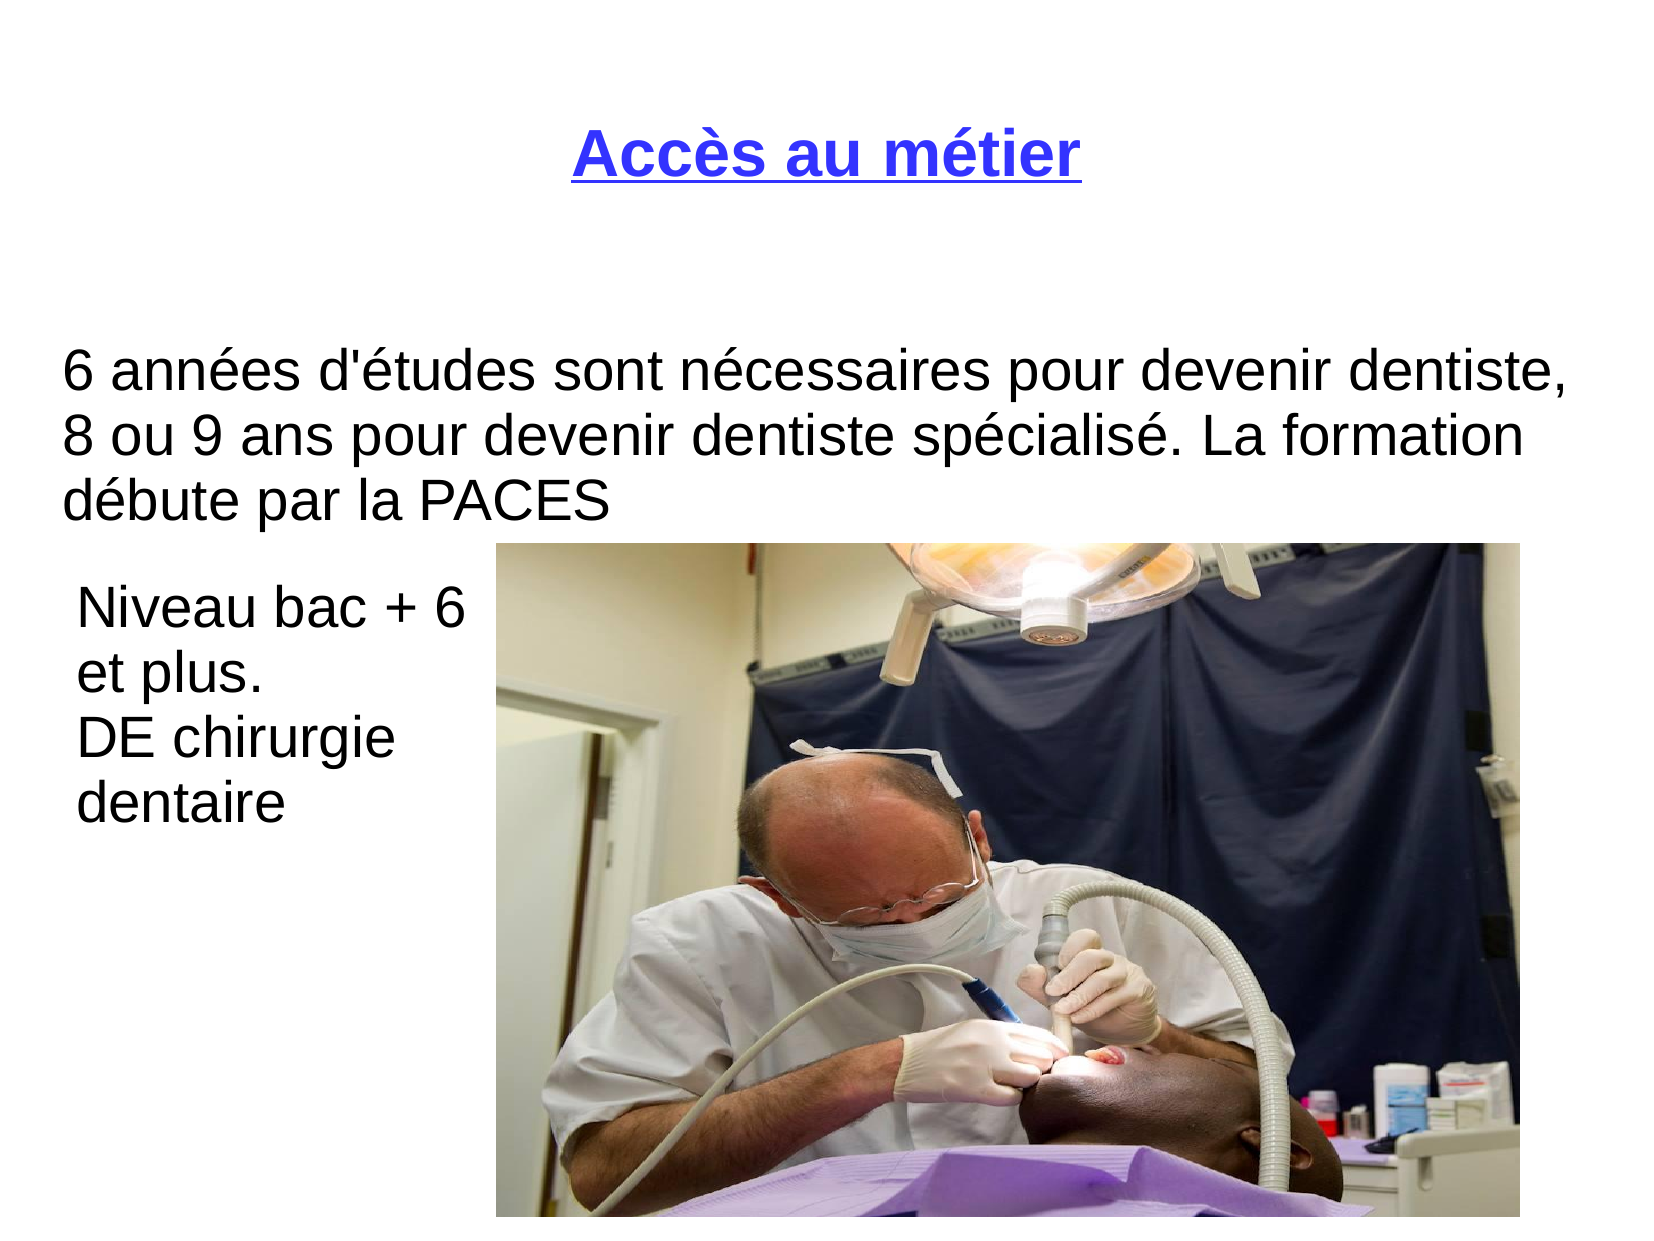

# Accès au métier
6 années d'études sont nécessaires pour devenir dentiste, 8 ou 9 ans pour devenir dentiste spécialisé. La formation débute par la PACES
Niveau bac + 6 et plus.
DE chirurgie dentaire